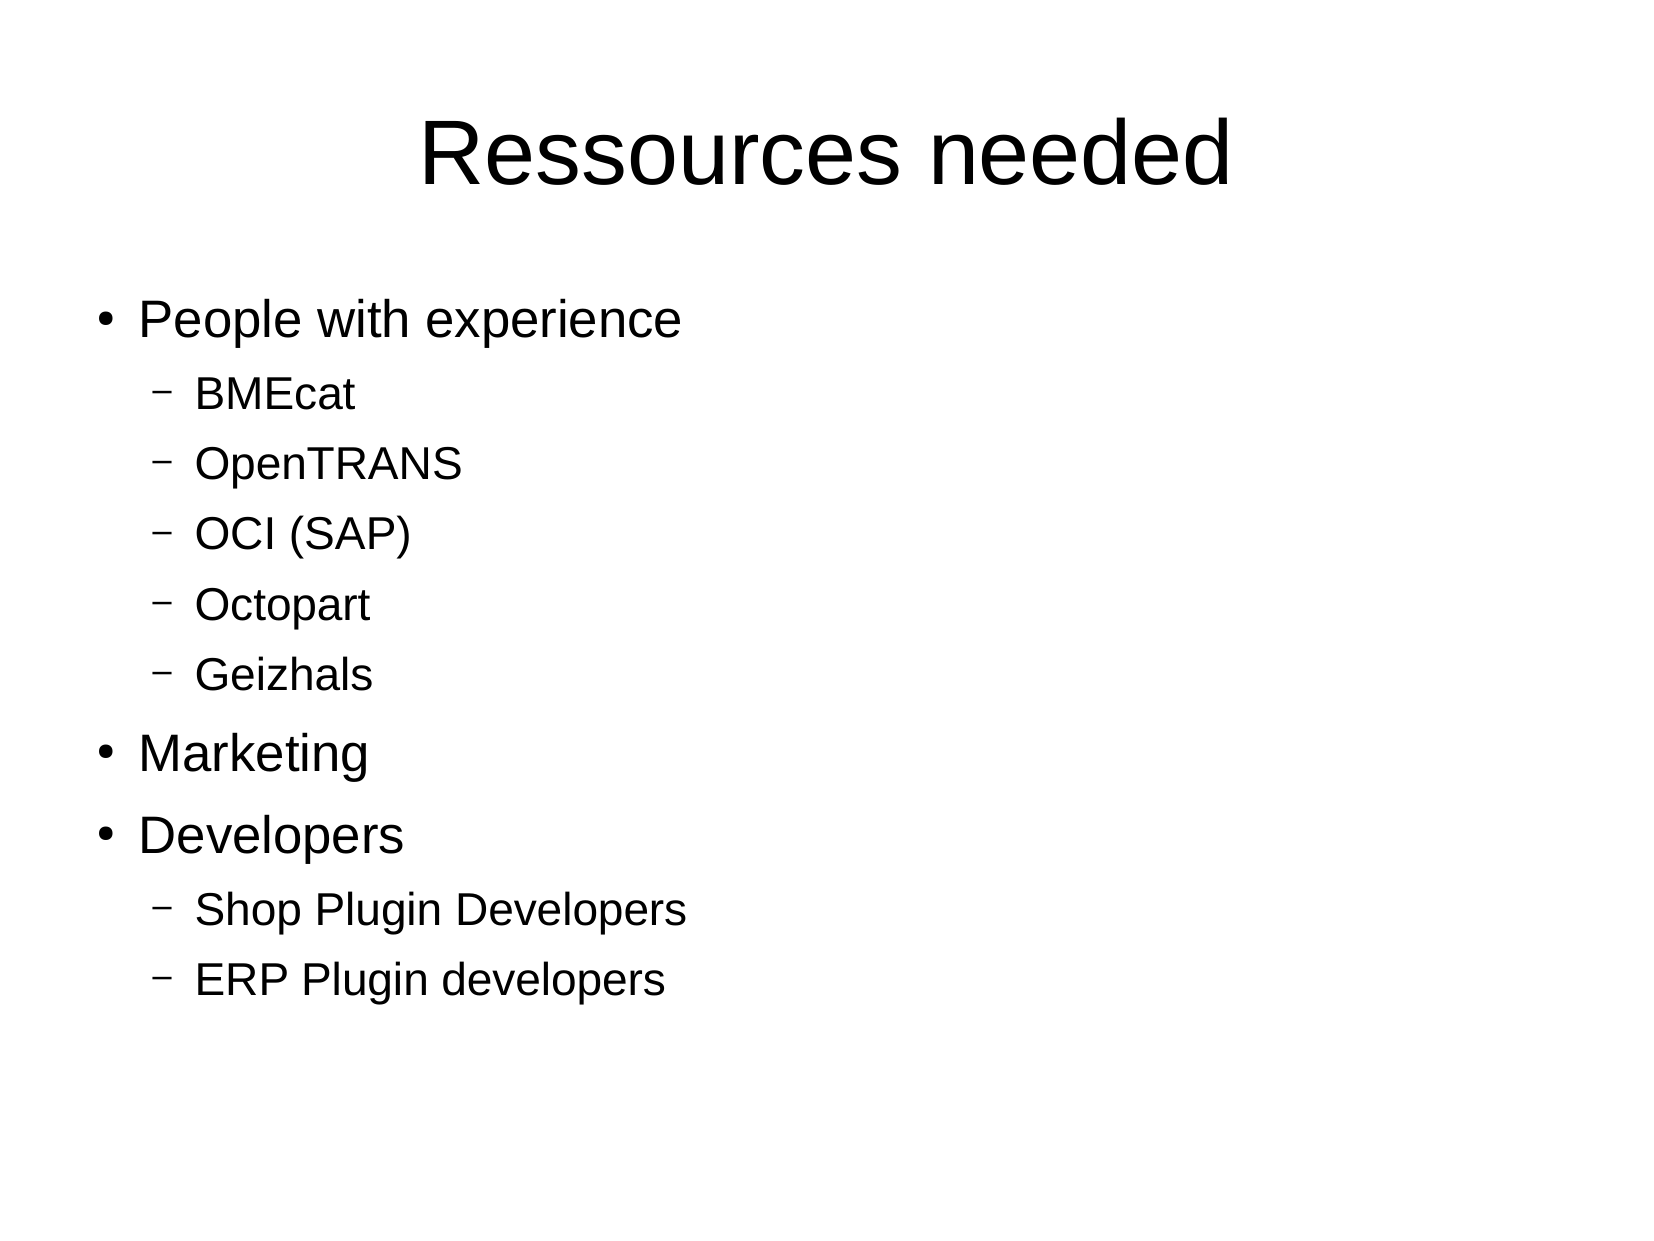

# Ressources needed
People with experience
BMEcat
OpenTRANS
OCI (SAP)
Octopart
Geizhals
Marketing
Developers
Shop Plugin Developers
ERP Plugin developers